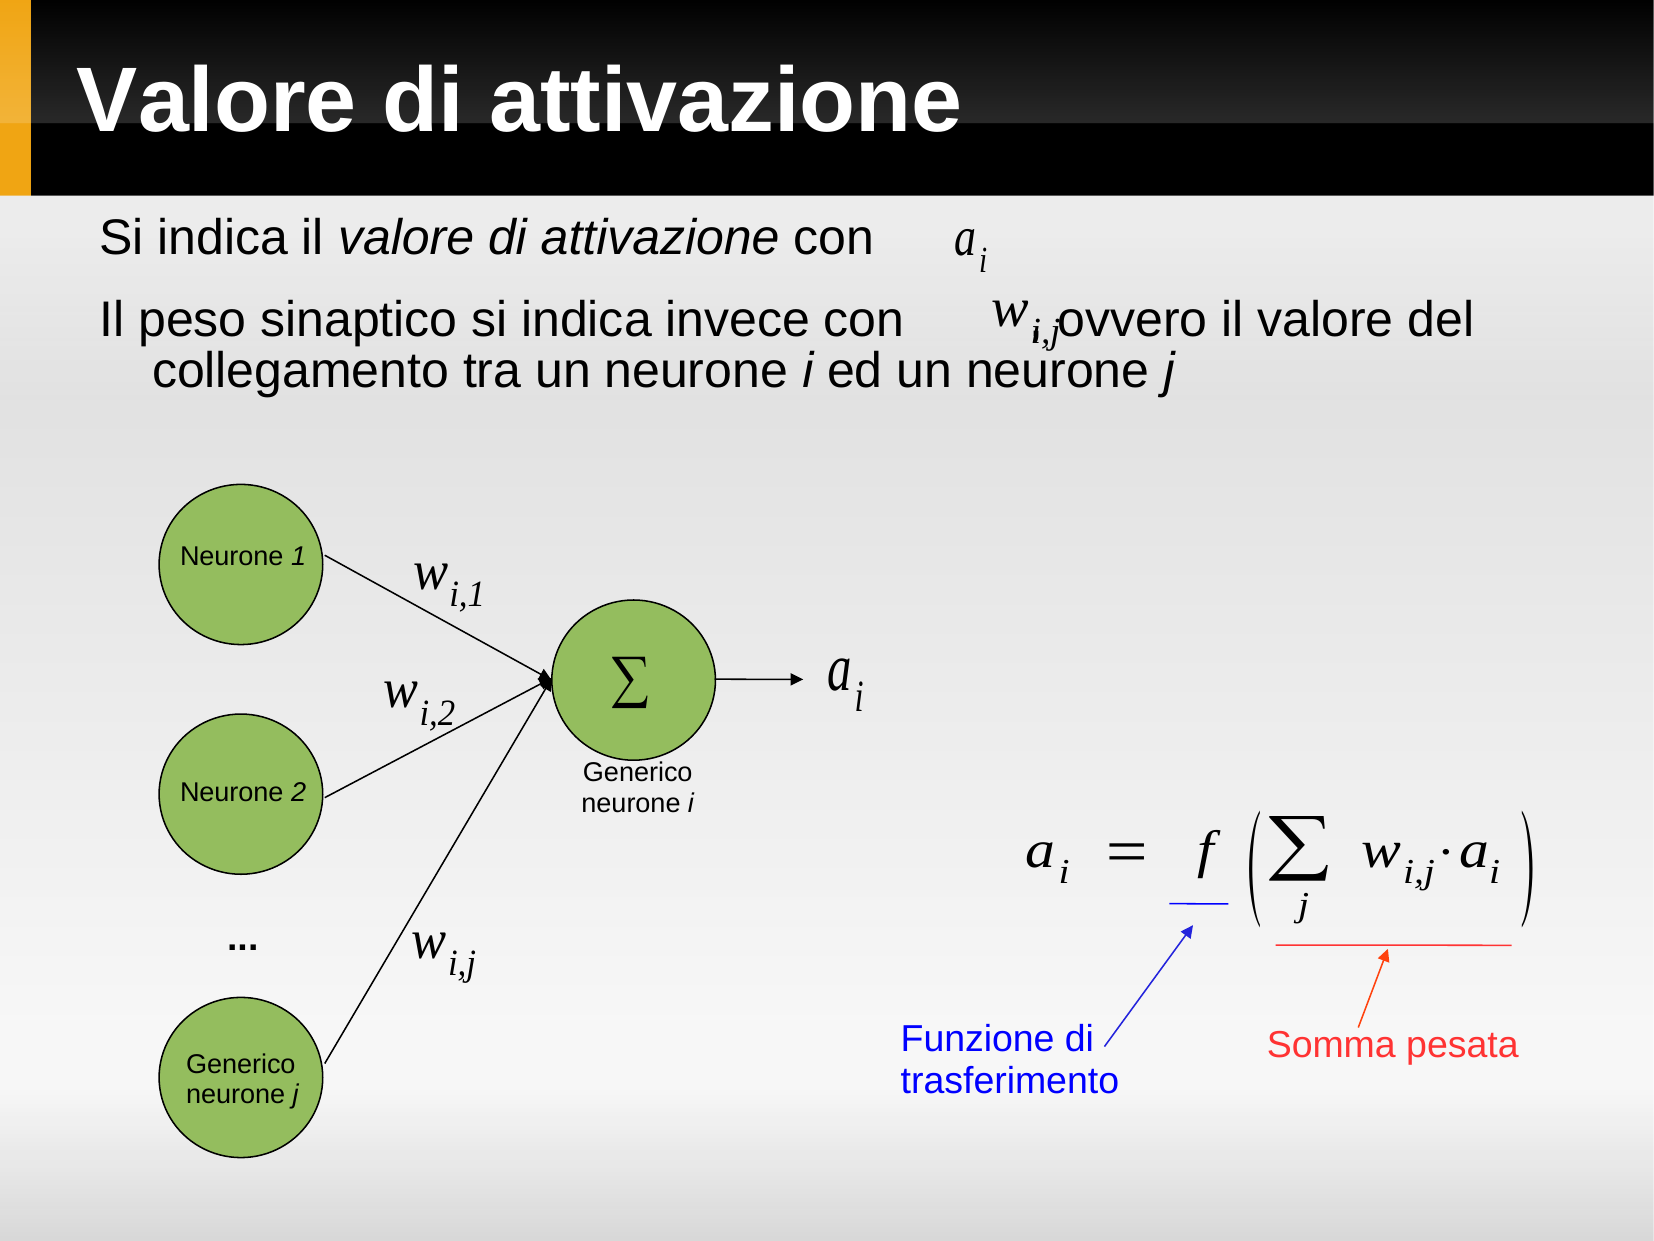

# Valore di attivazione
Si indica il valore di attivazione con
Il peso sinaptico si indica invece con , ovvero il valore del collegamento tra un neurone i ed un neurone j
Neurone 1
Generico neurone i
Neurone 2
...
Funzione di trasferimento
Somma pesata
Generico neurone j